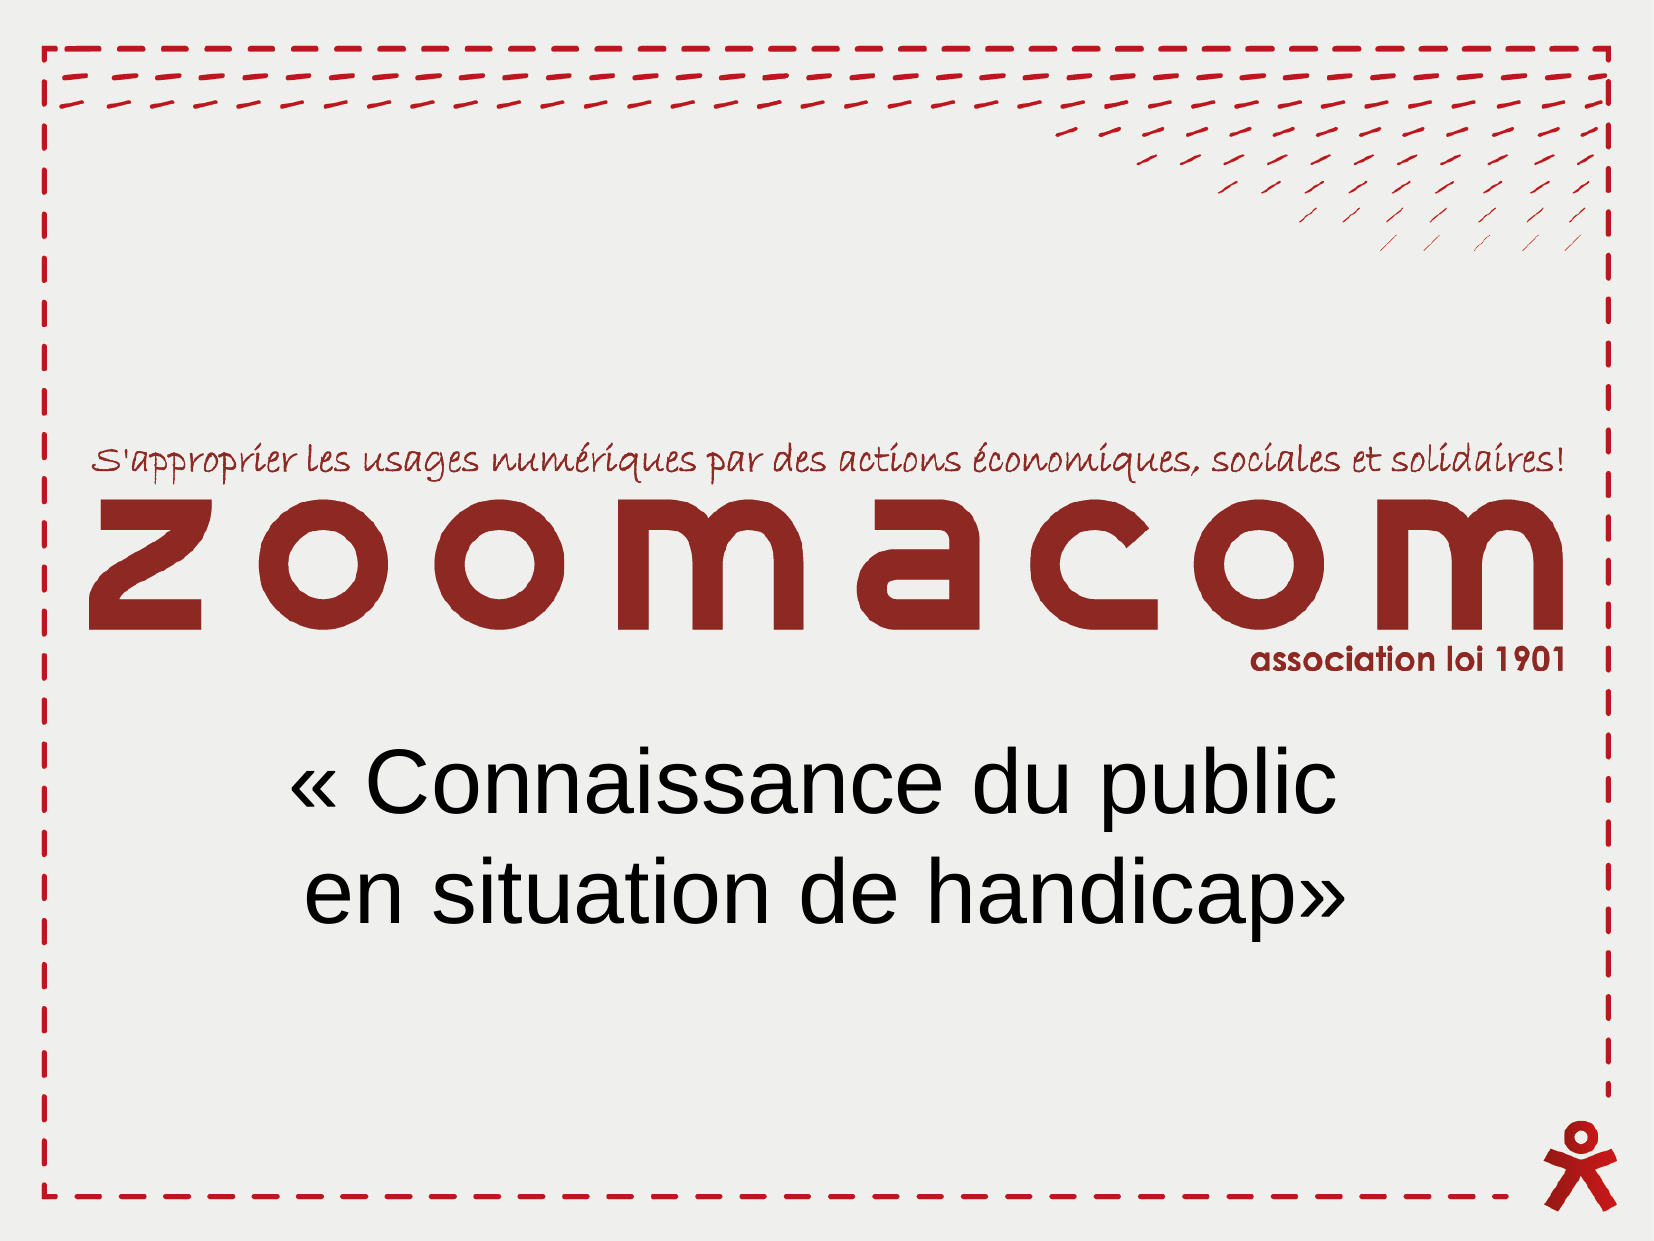

« Connaissance du public
en situation de handicap»